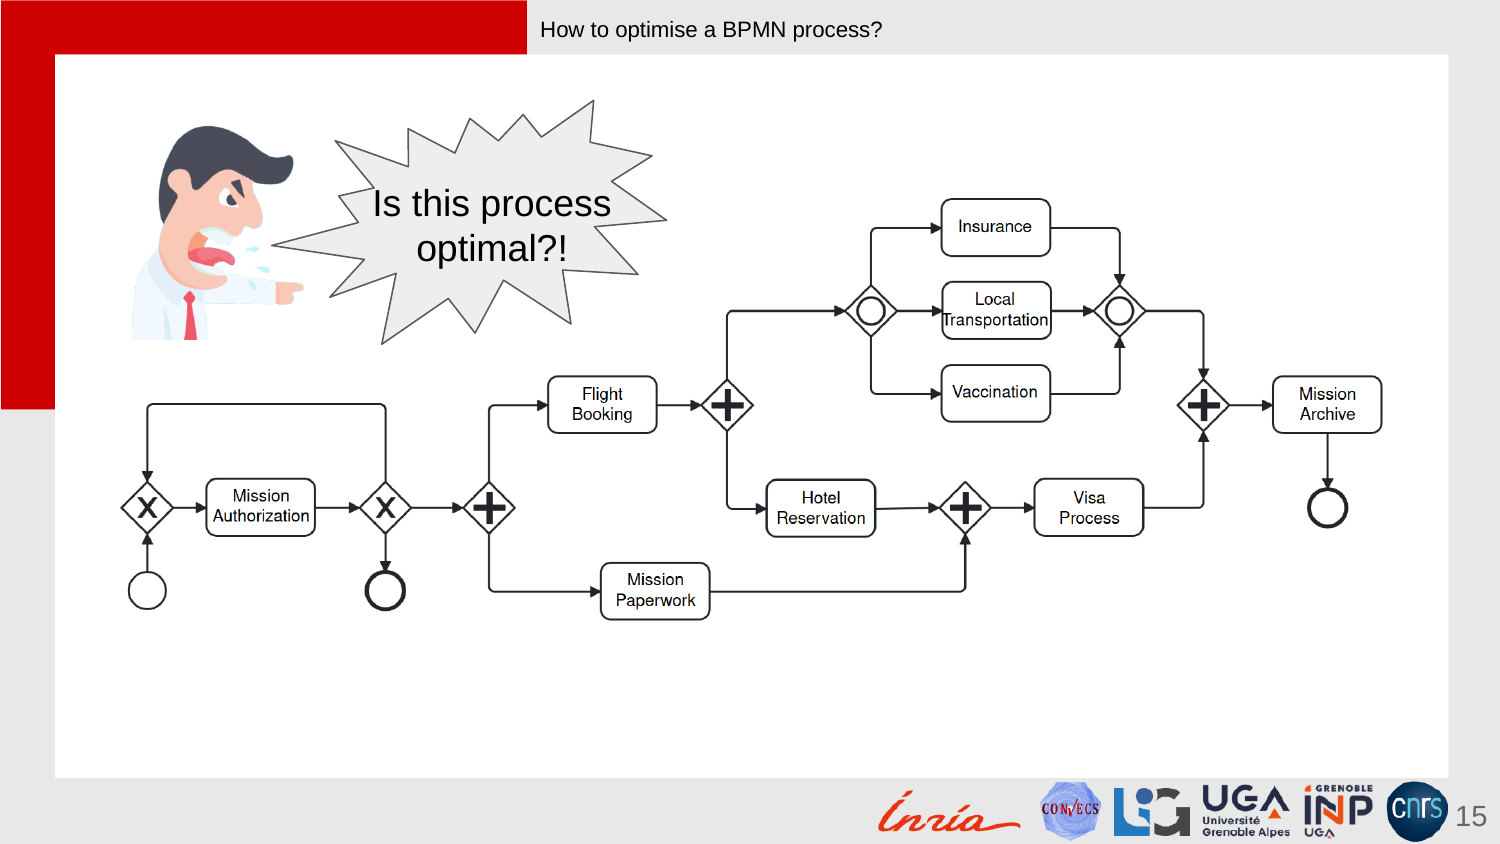

# How to optimise a BPMN process?
Is this process optimal?!
15